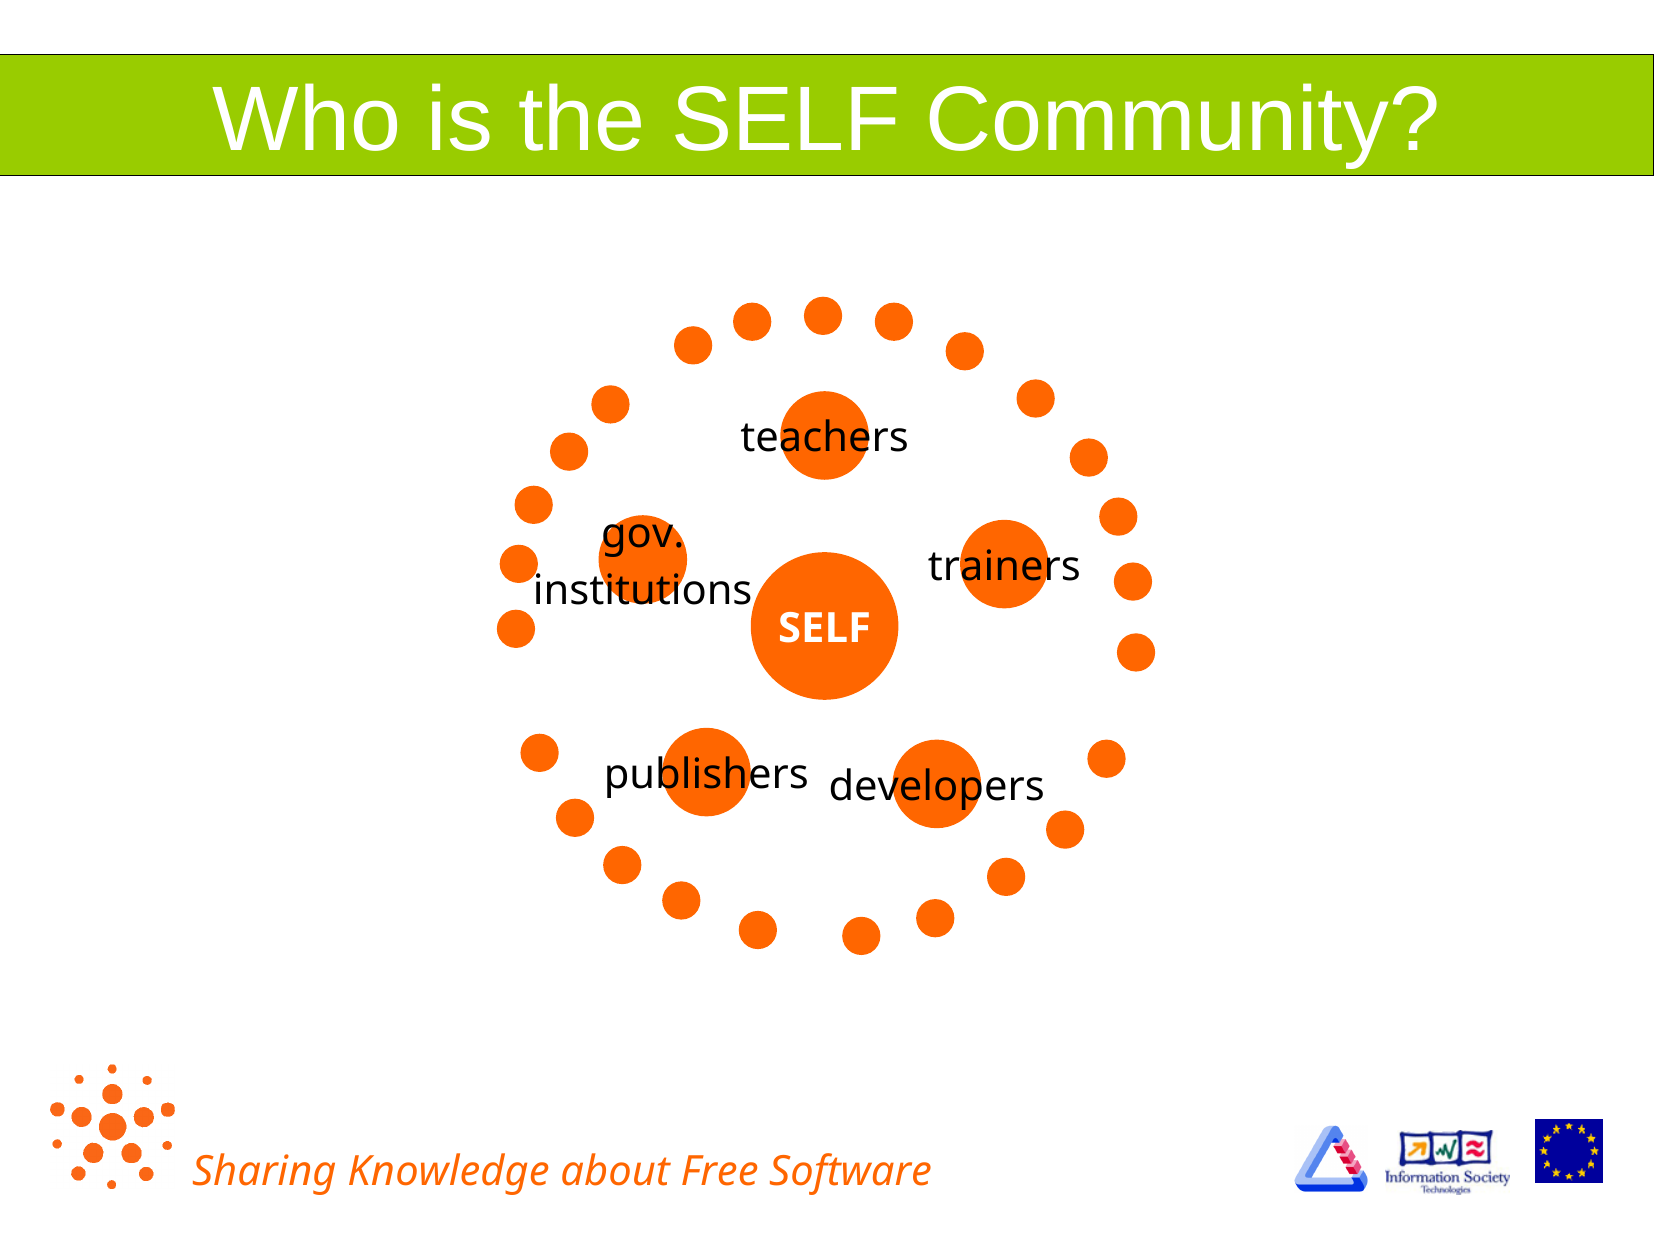

# Who is the SELF Community?
teachers
gov.
institutions
trainers
SELF
publishers
developers